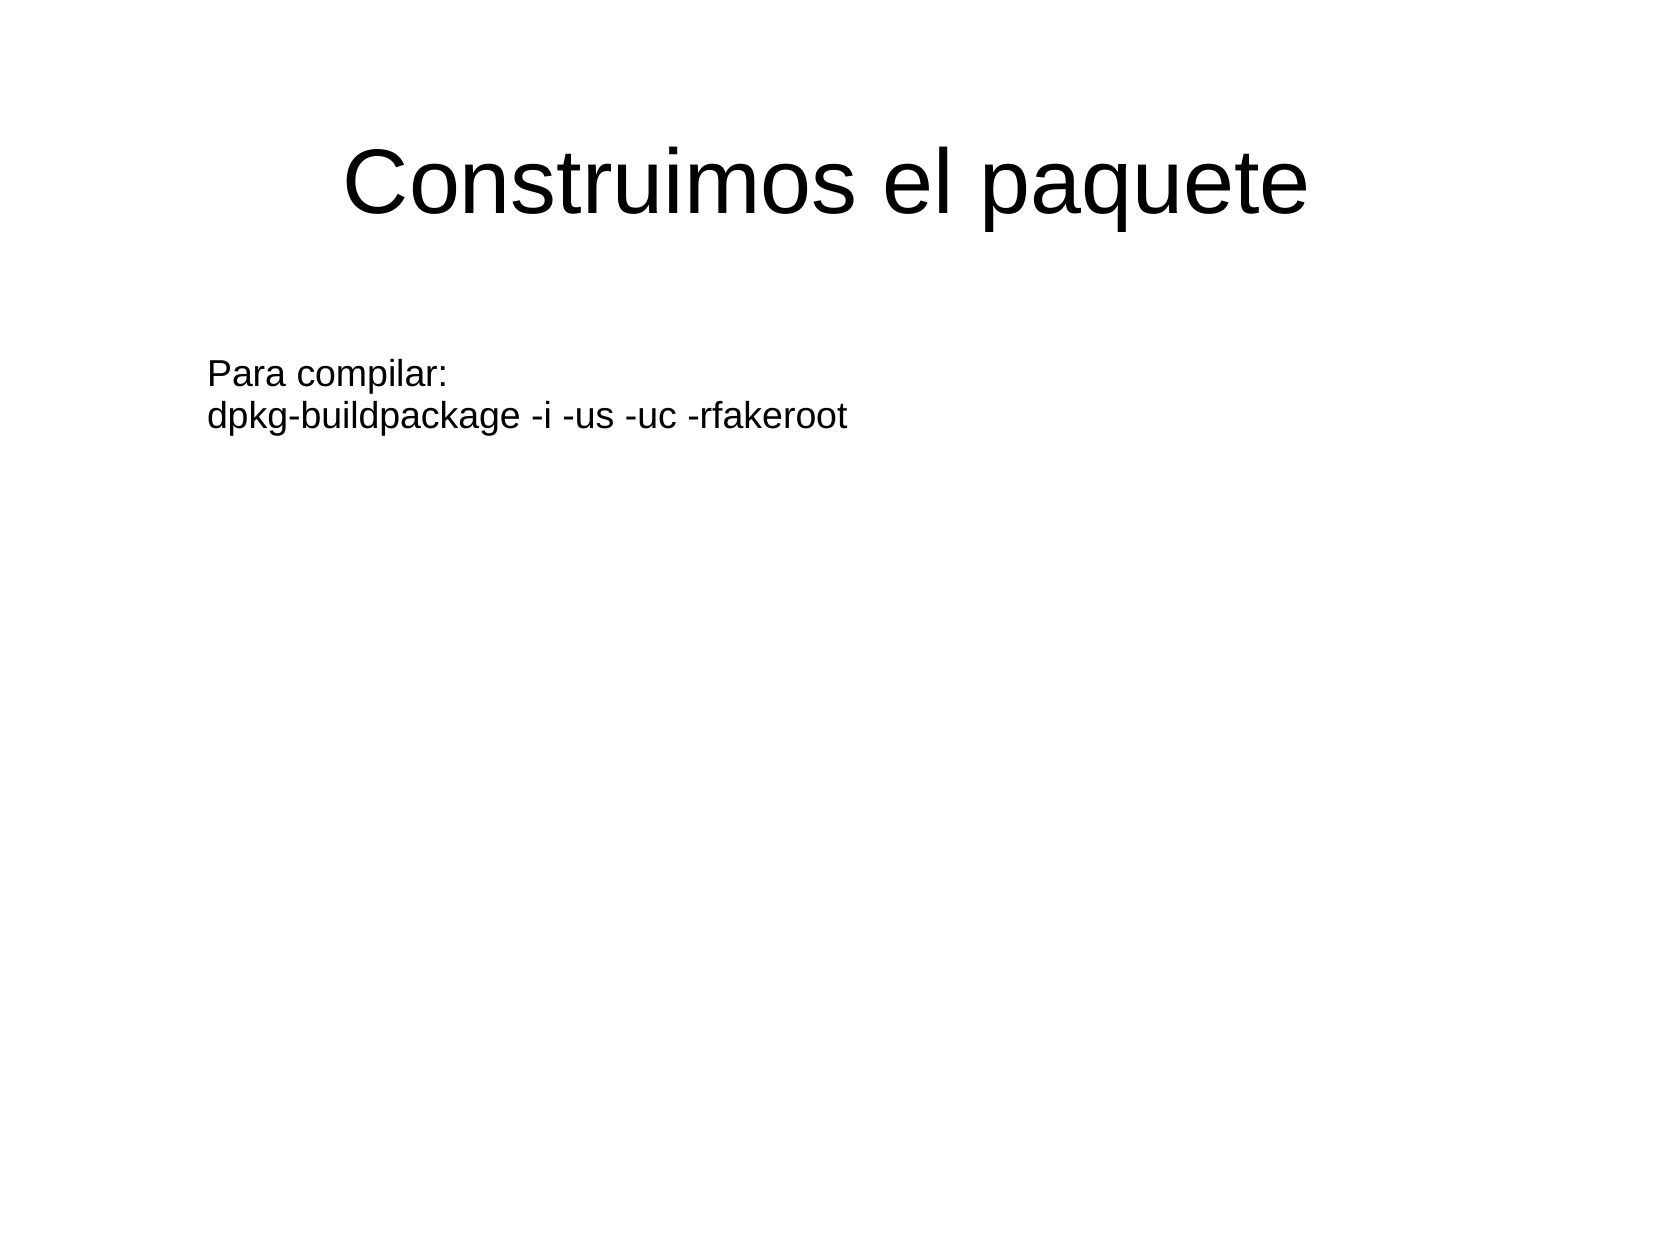

Construimos el paquete
Para compilar:
dpkg-buildpackage -i -us -uc -rfakeroot